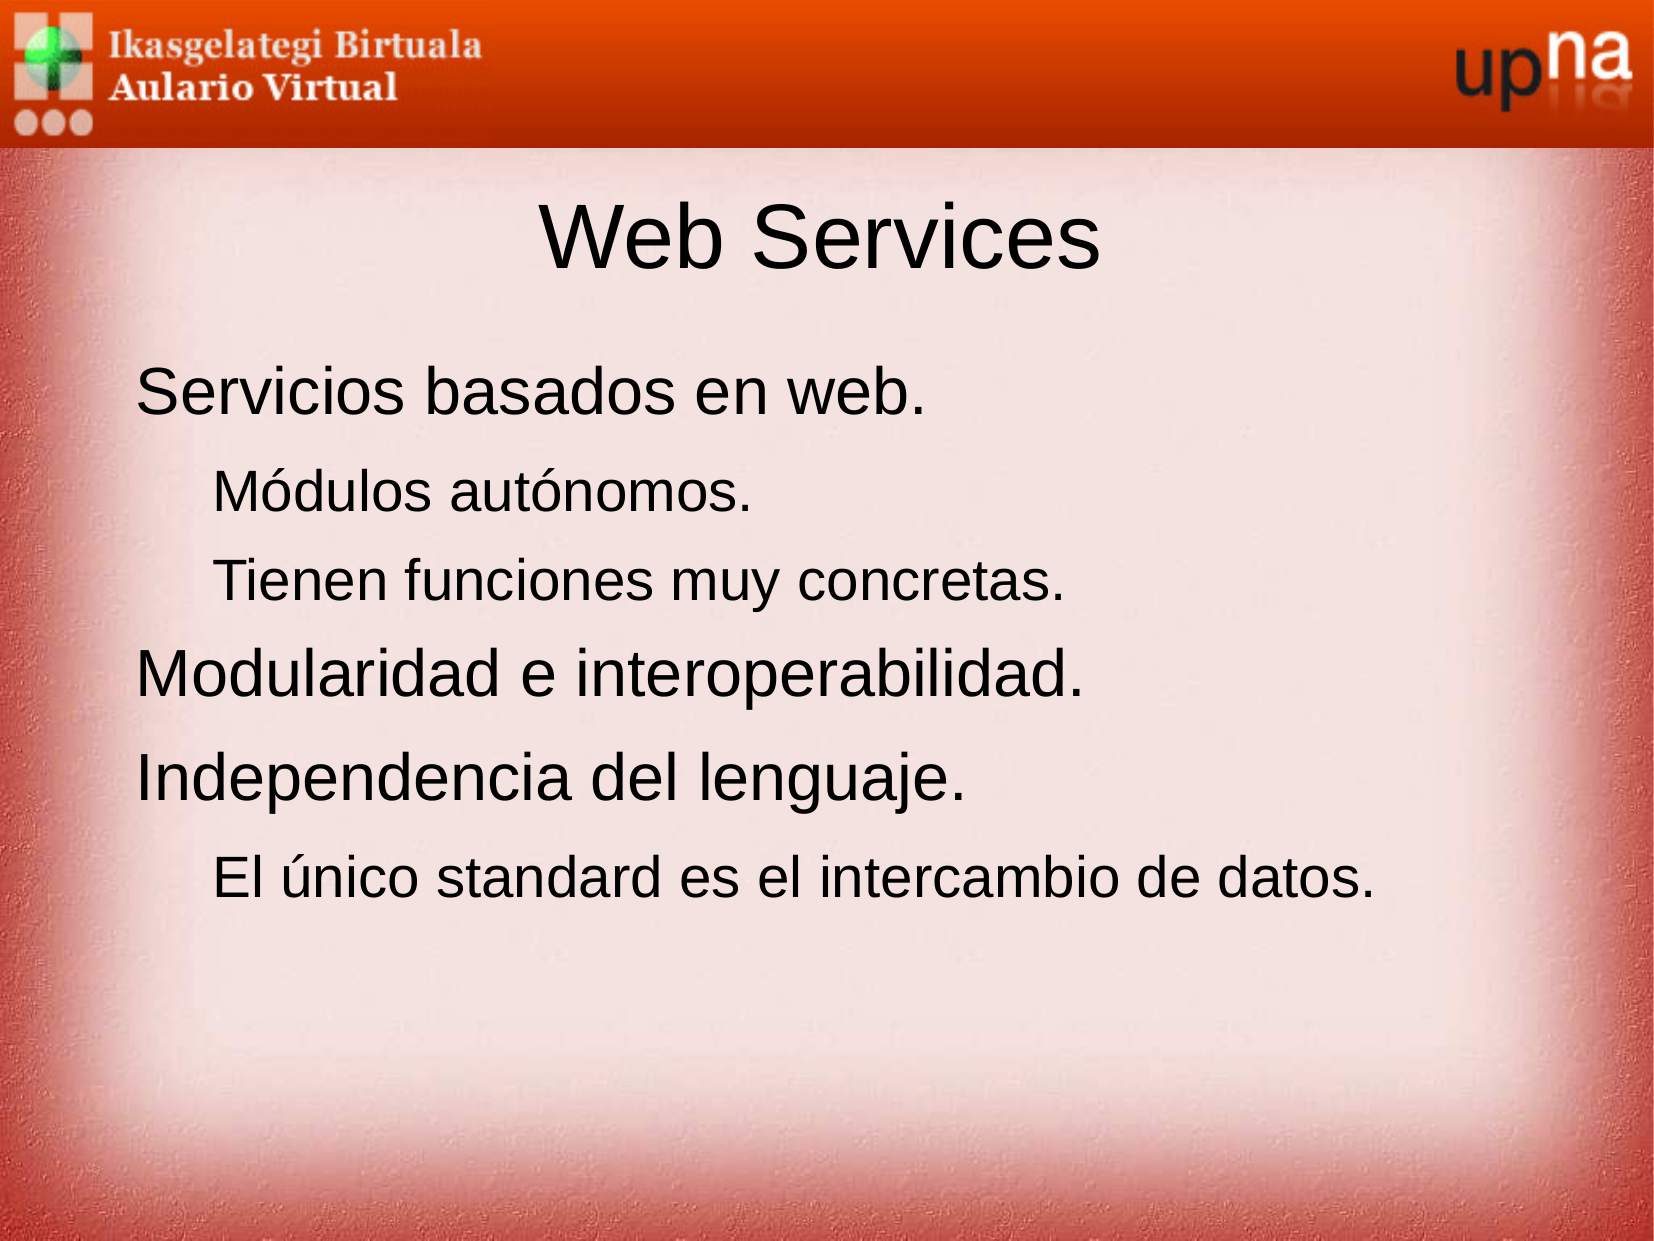

# Web Services
Servicios basados en web.
Módulos autónomos.
Tienen funciones muy concretas.
Modularidad e interoperabilidad.
Independencia del lenguaje.
El único standard es el intercambio de datos.